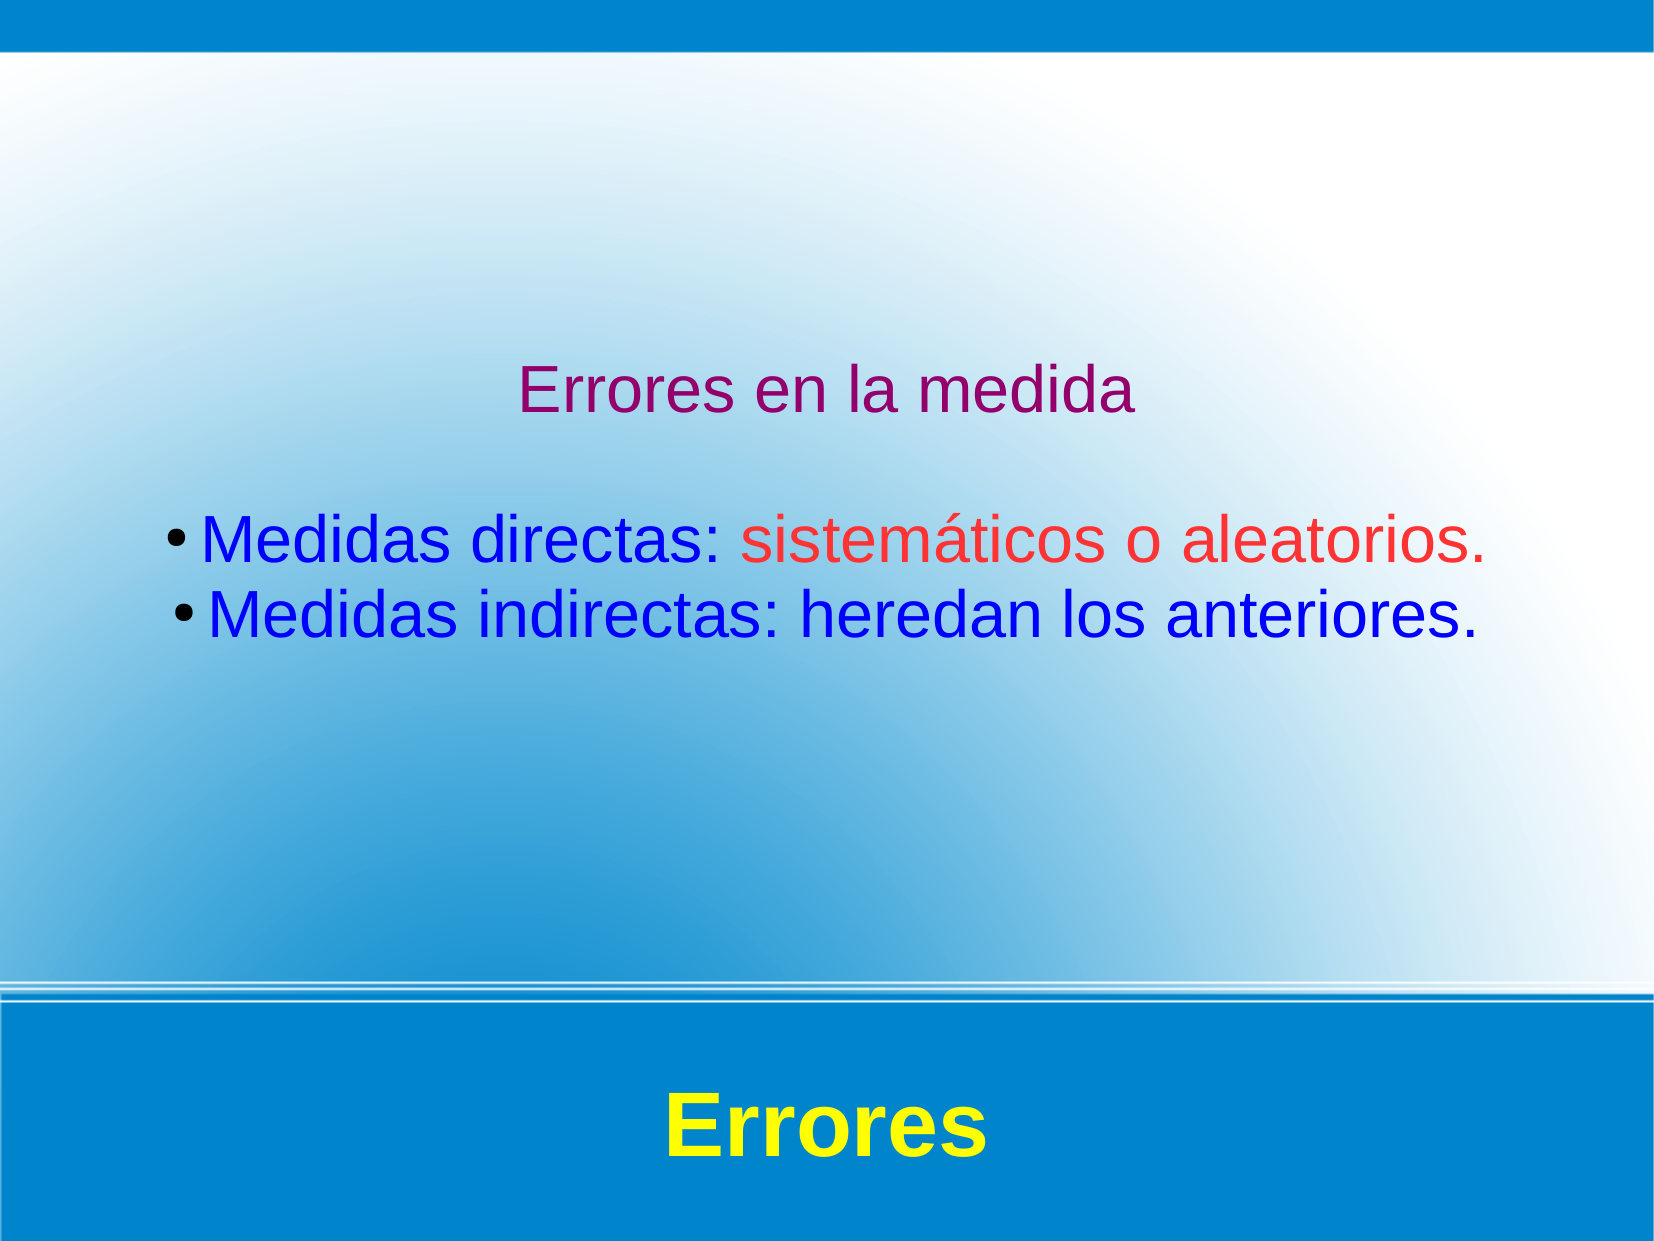

Errores en la medida
Medidas directas: sistemáticos o aleatorios.
Medidas indirectas: heredan los anteriores.
# Errores